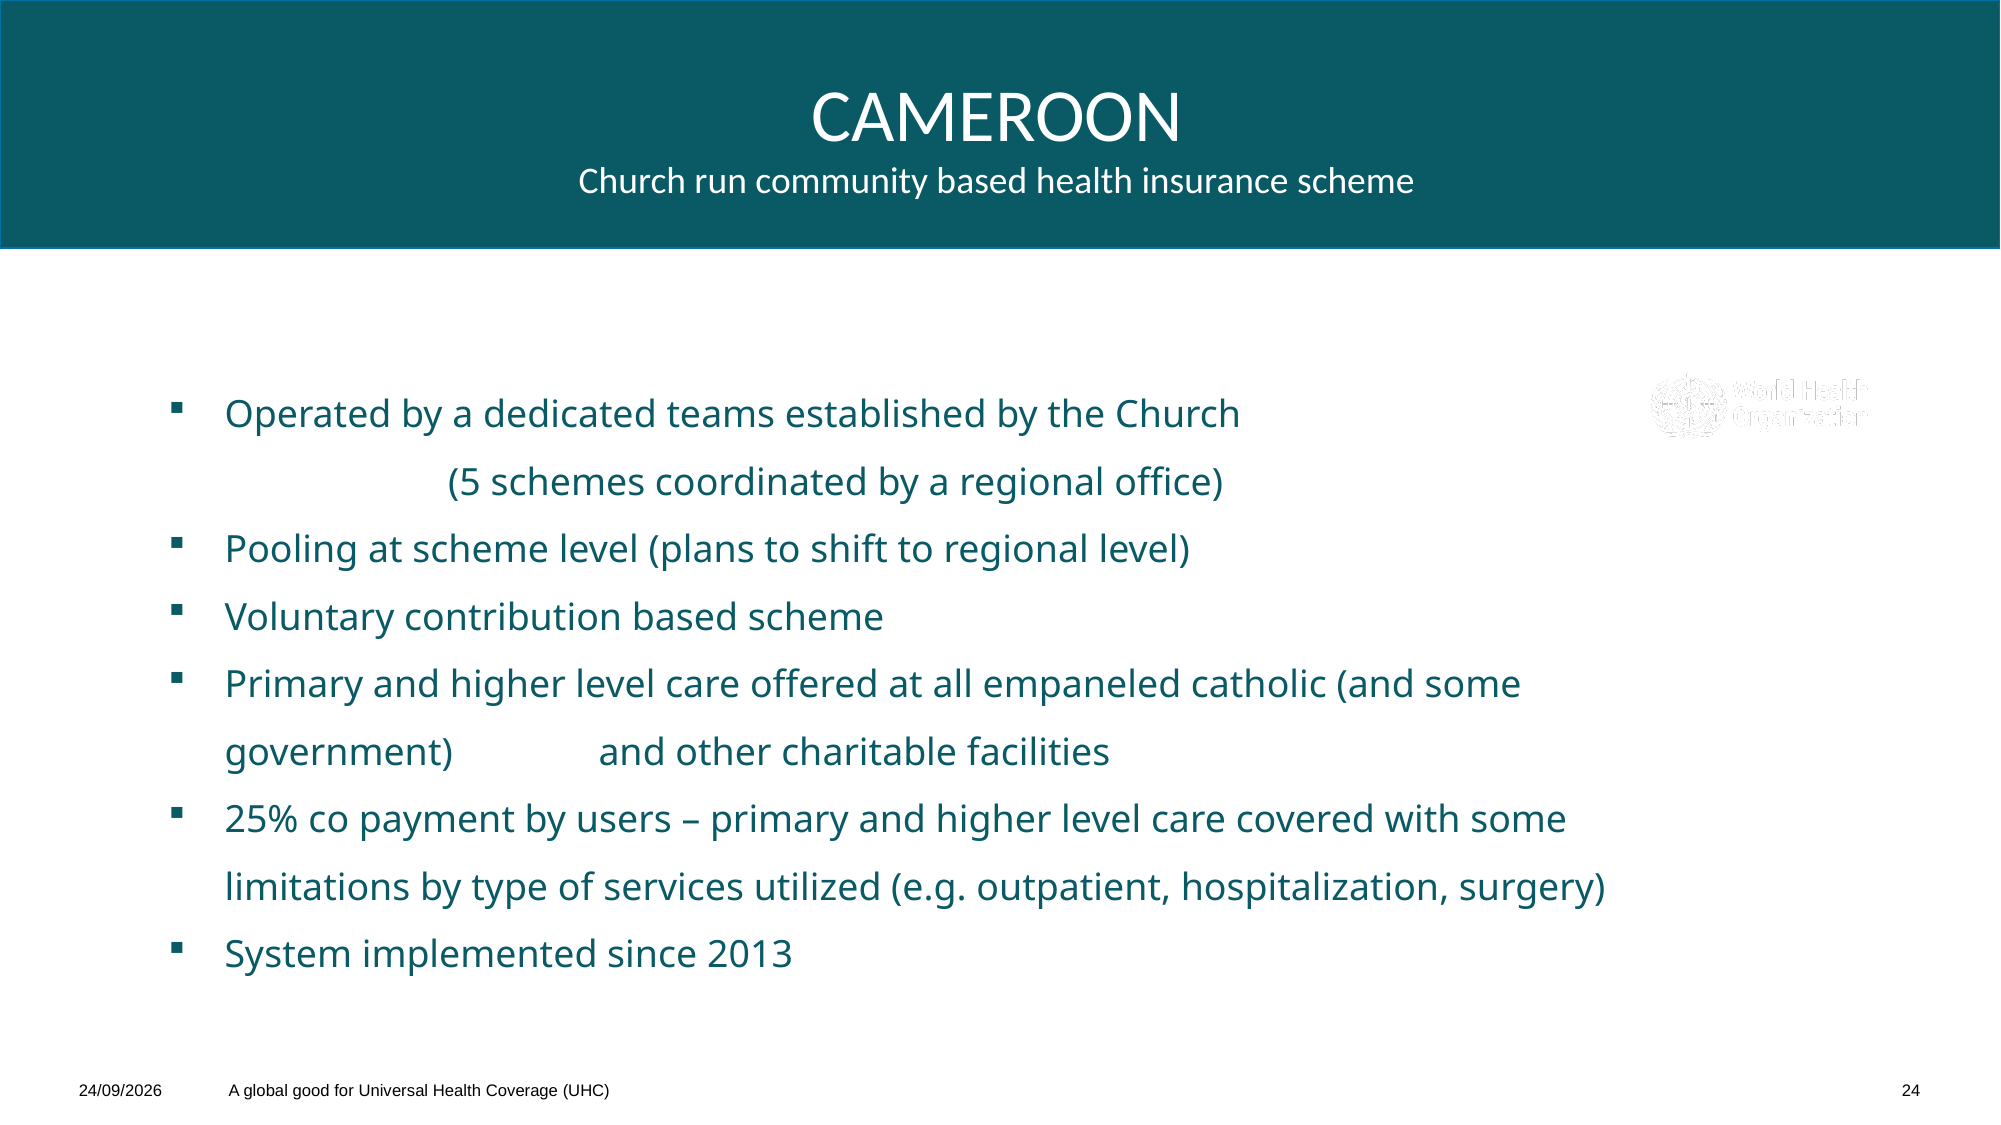

CAMEROON
Church run community based health insurance scheme
Operated by a dedicated teams established by the Church (5 schemes coordinated by a regional office)
Pooling at scheme level (plans to shift to regional level)
Voluntary contribution based scheme
Primary and higher level care offered at all empaneled catholic (and some government) and other charitable facilities
25% co payment by users – primary and higher level care covered with some limitations by type of services utilized (e.g. outpatient, hospitalization, surgery)
System implemented since 2013
A global good for Universal Health Coverage (UHC)